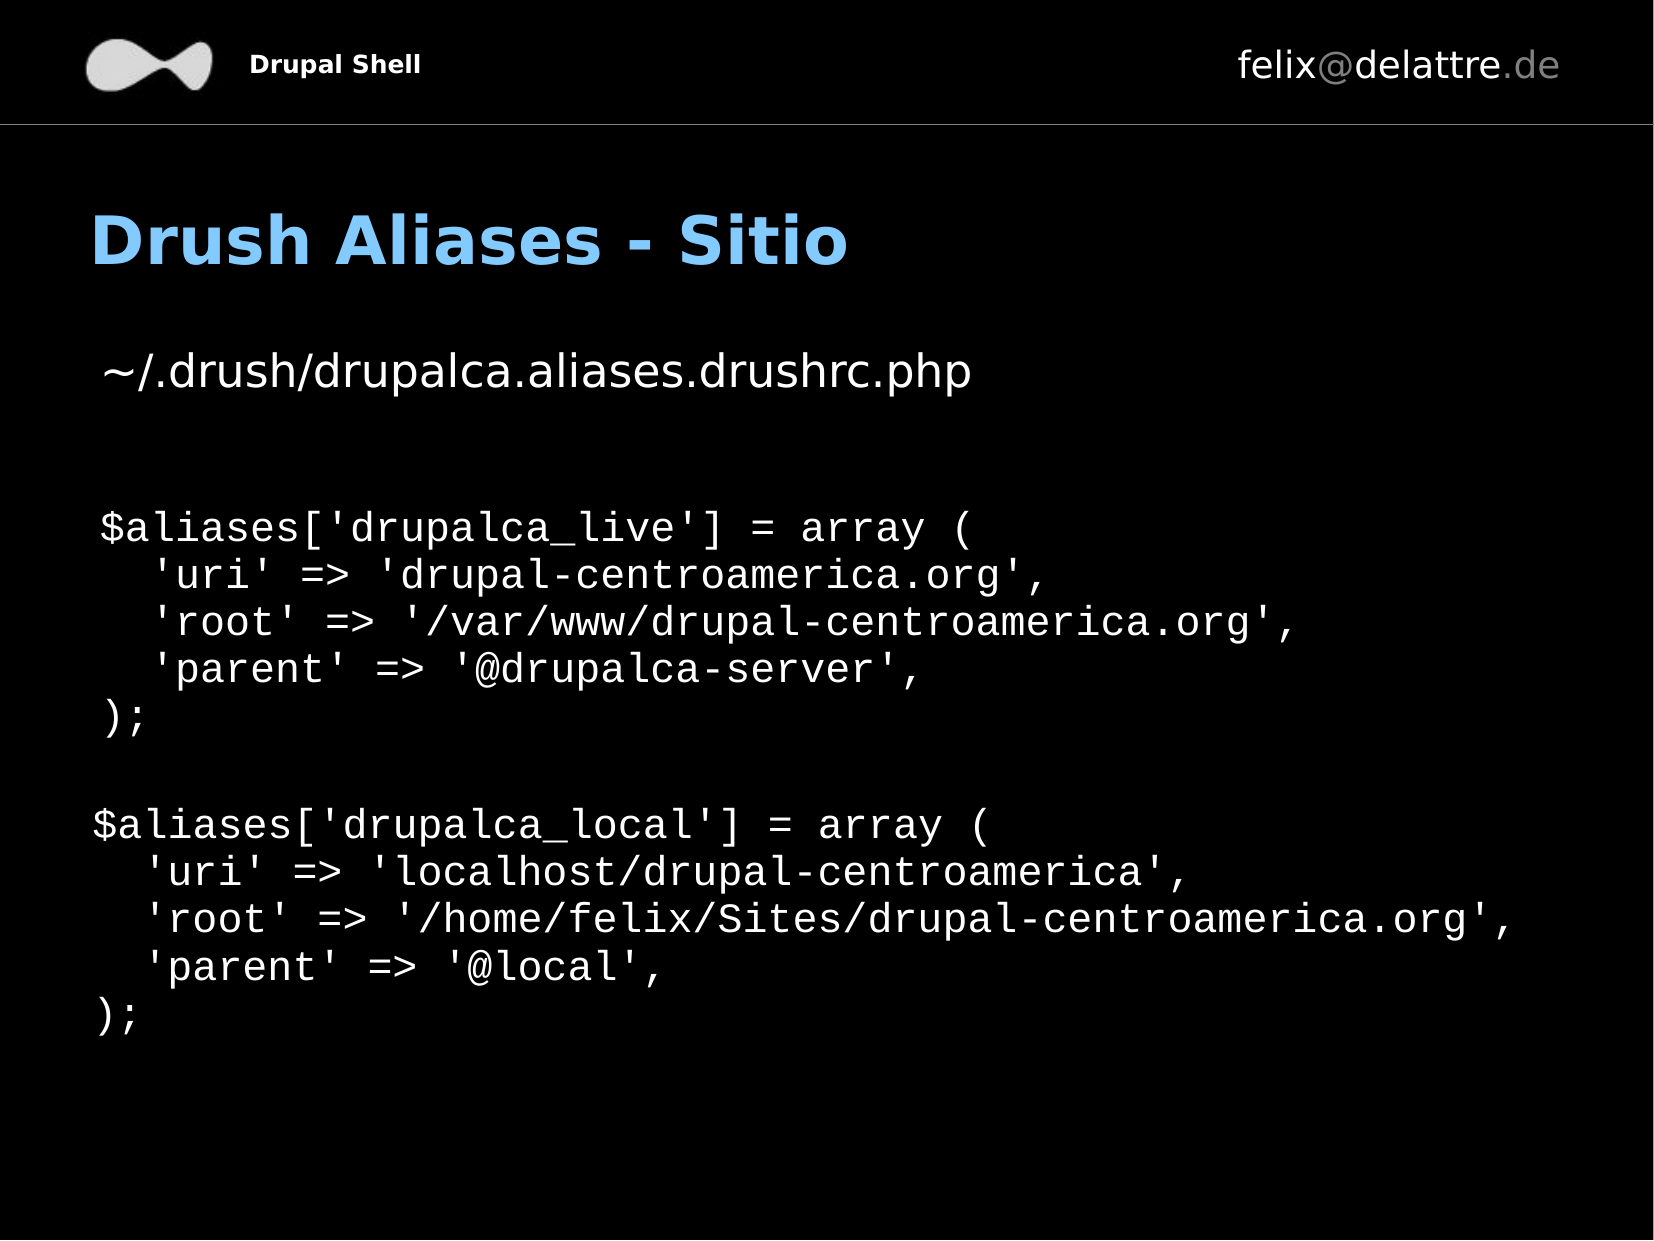

Drush Aliases - Sitio
~/.drush/drupalca.aliases.drushrc.php
$aliases['drupalca_live'] = array (
 'uri' => 'drupal-centroamerica.org',
 'root' => '/var/www/drupal-centroamerica.org',
 'parent' => '@drupalca-server',
);
$aliases['drupalca_local'] = array (
 'uri' => 'localhost/drupal-centroamerica',
 'root' => '/home/felix/Sites/drupal-centroamerica.org',
 'parent' => '@local',
);